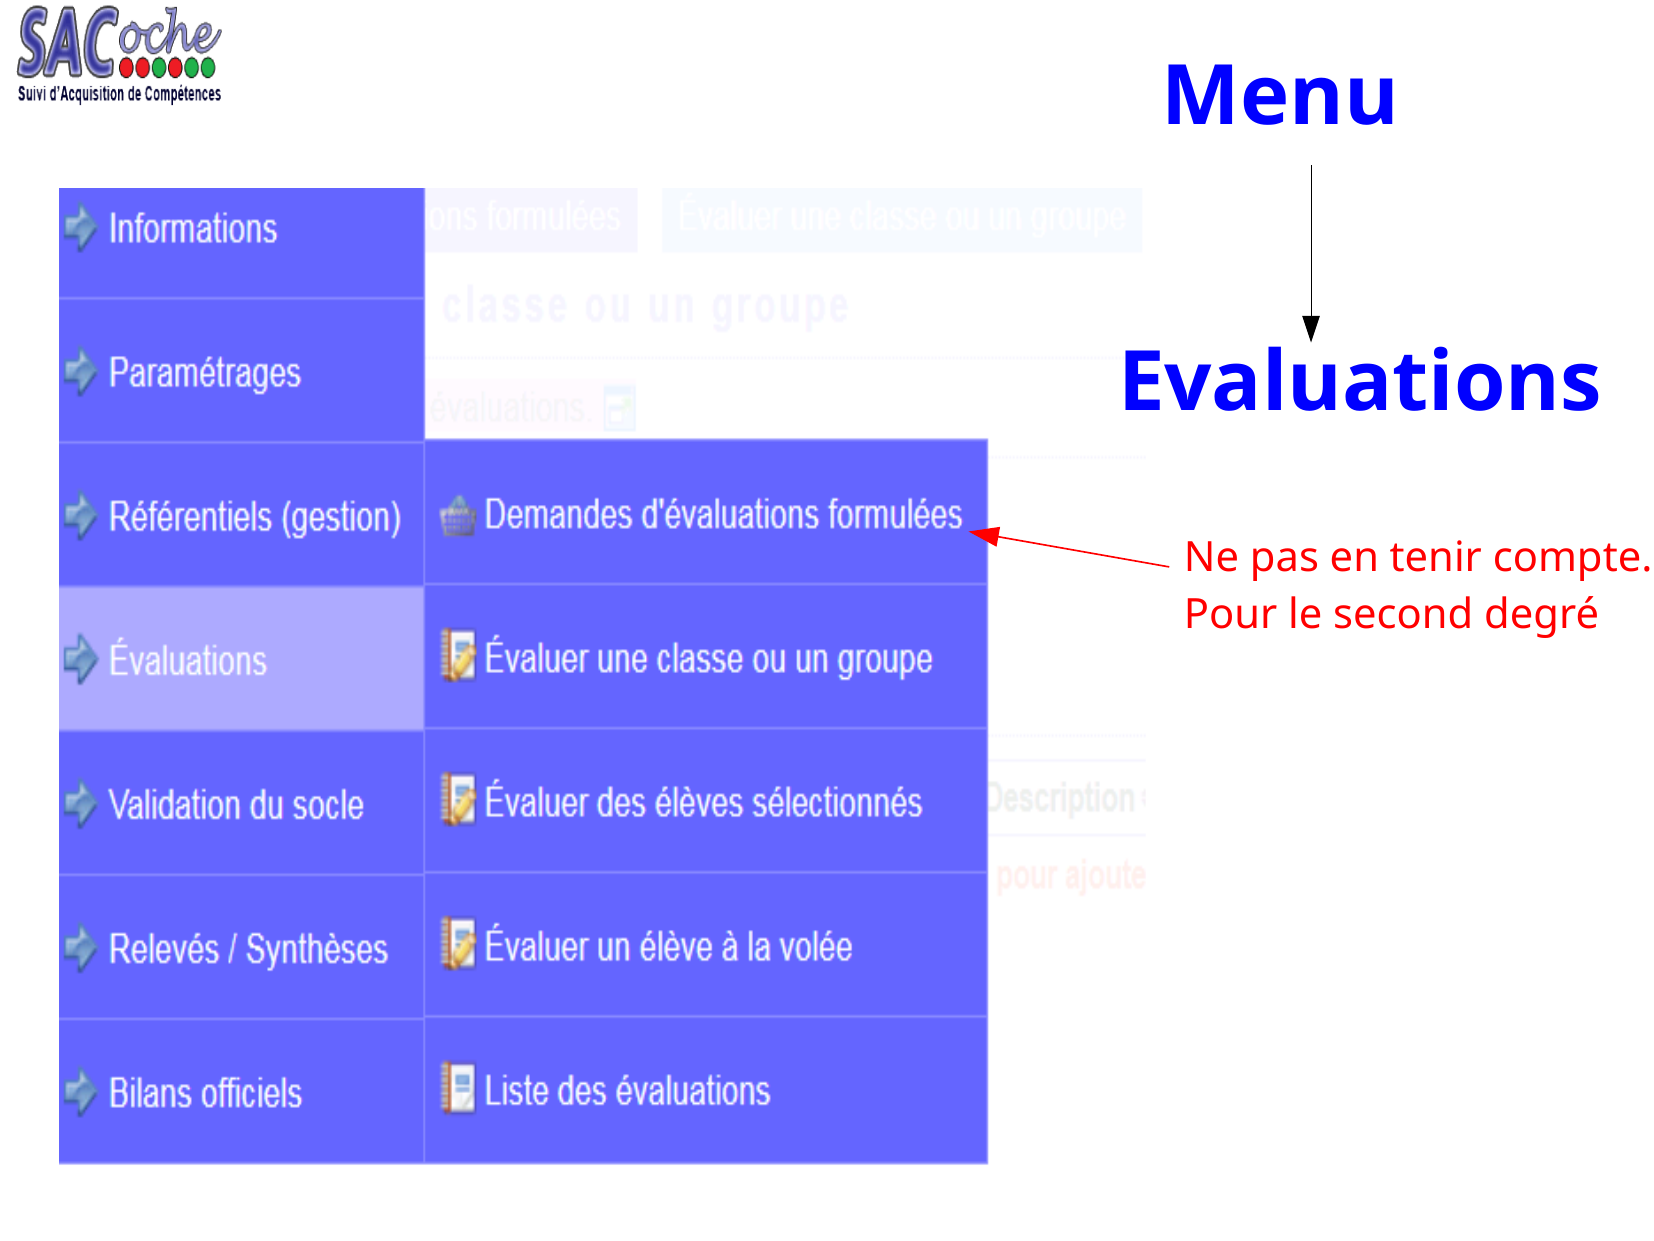

Menu
 Evaluations
Ne pas en tenir compte.
Pour le second degré